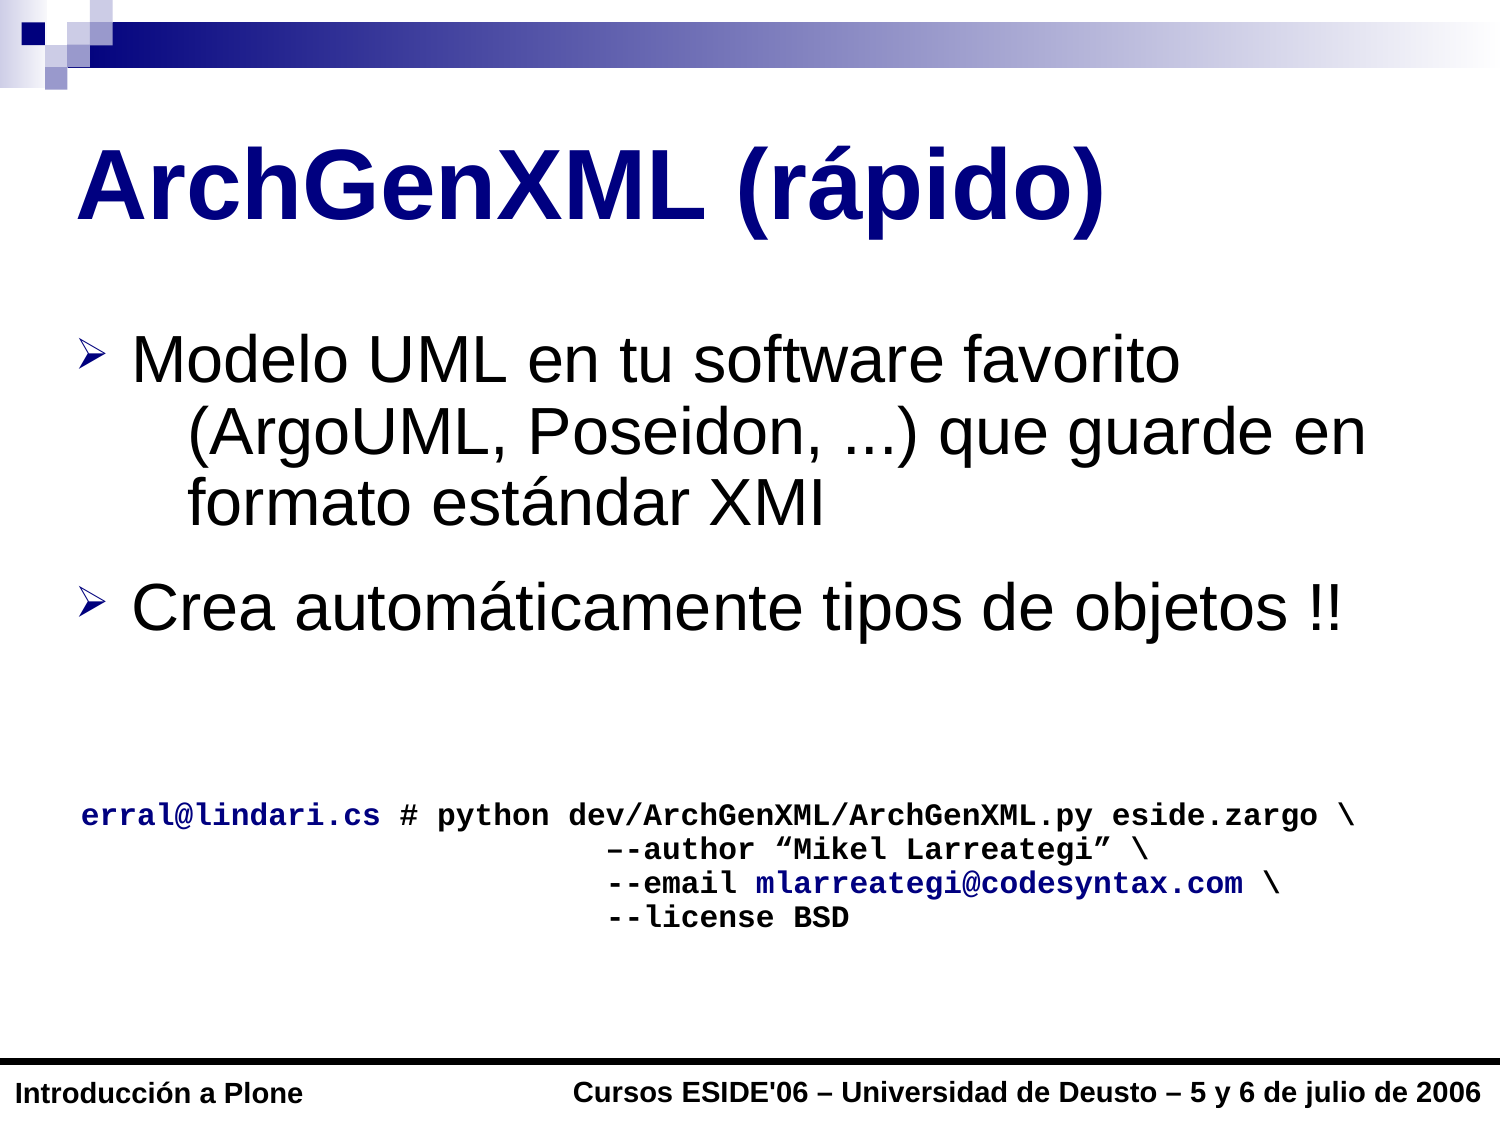

# ArchGenXML (rápido)
Modelo UML en tu software favorito (ArgoUML, Poseidon, ...) que guarde en formato estándar XMI
Crea automáticamente tipos de objetos !!
erral@lindari.cs # python dev/ArchGenXML/ArchGenXML.py eside.zargo \
 –-author “Mikel Larreategi” \
 --email mlarreategi@codesyntax.com \
 --license BSD